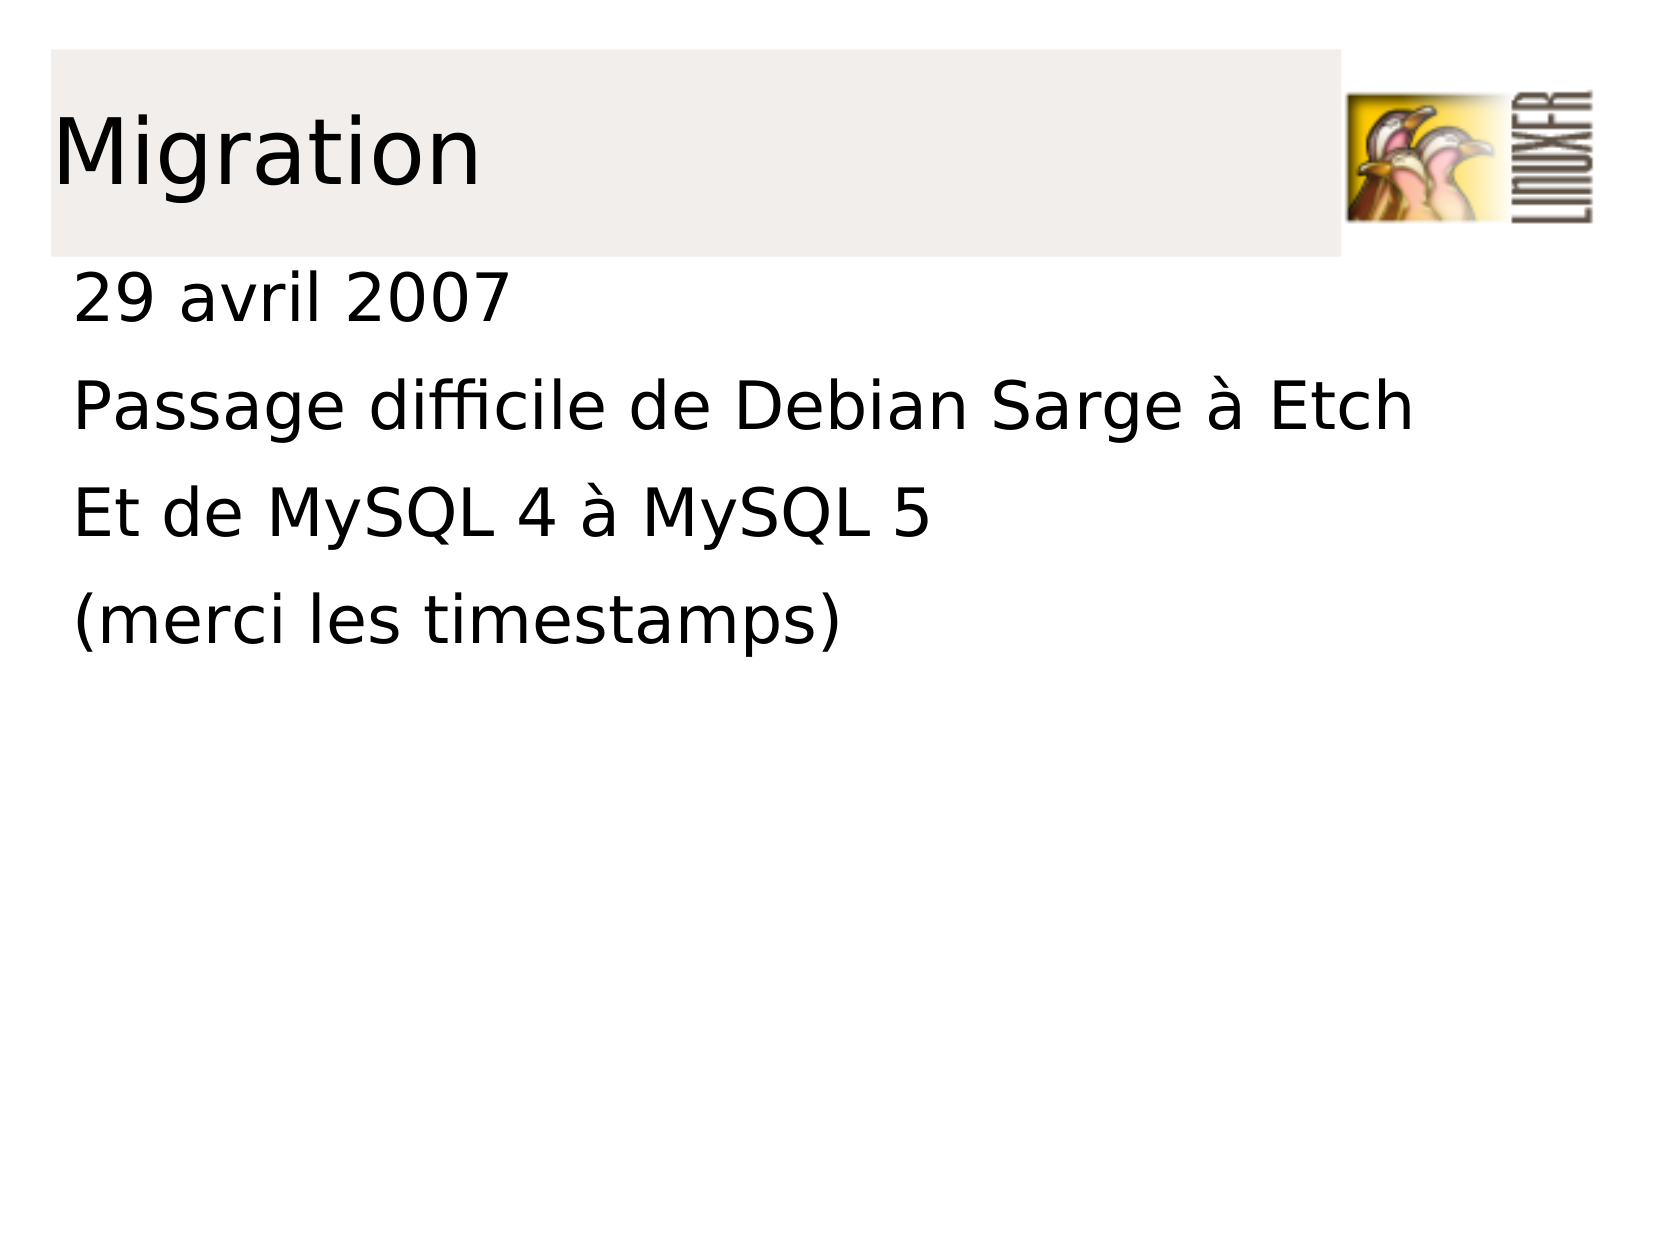

# Migration
29 avril 2007
Passage difficile de Debian Sarge à Etch
Et de MySQL 4 à MySQL 5
(merci les timestamps)